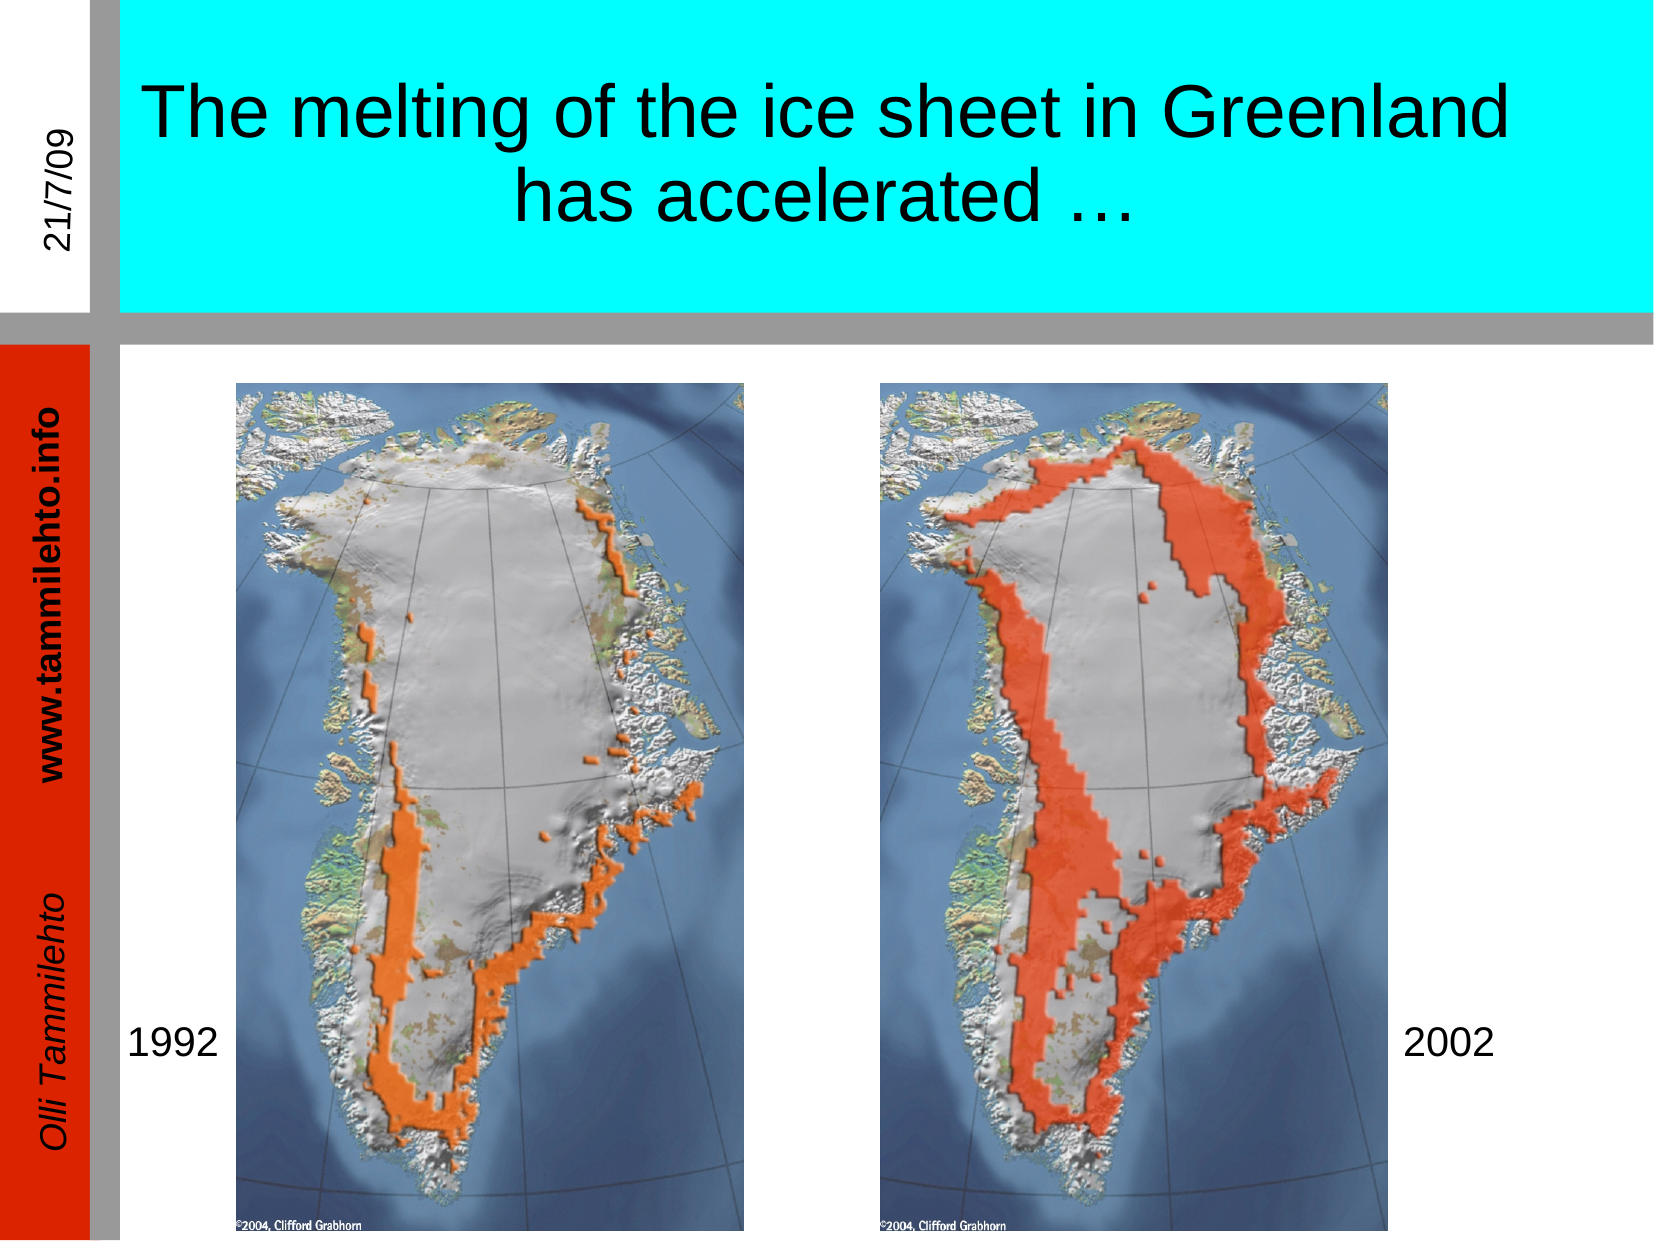

# The melting of the ice sheet in Greenland has accelerated …
1992
2002